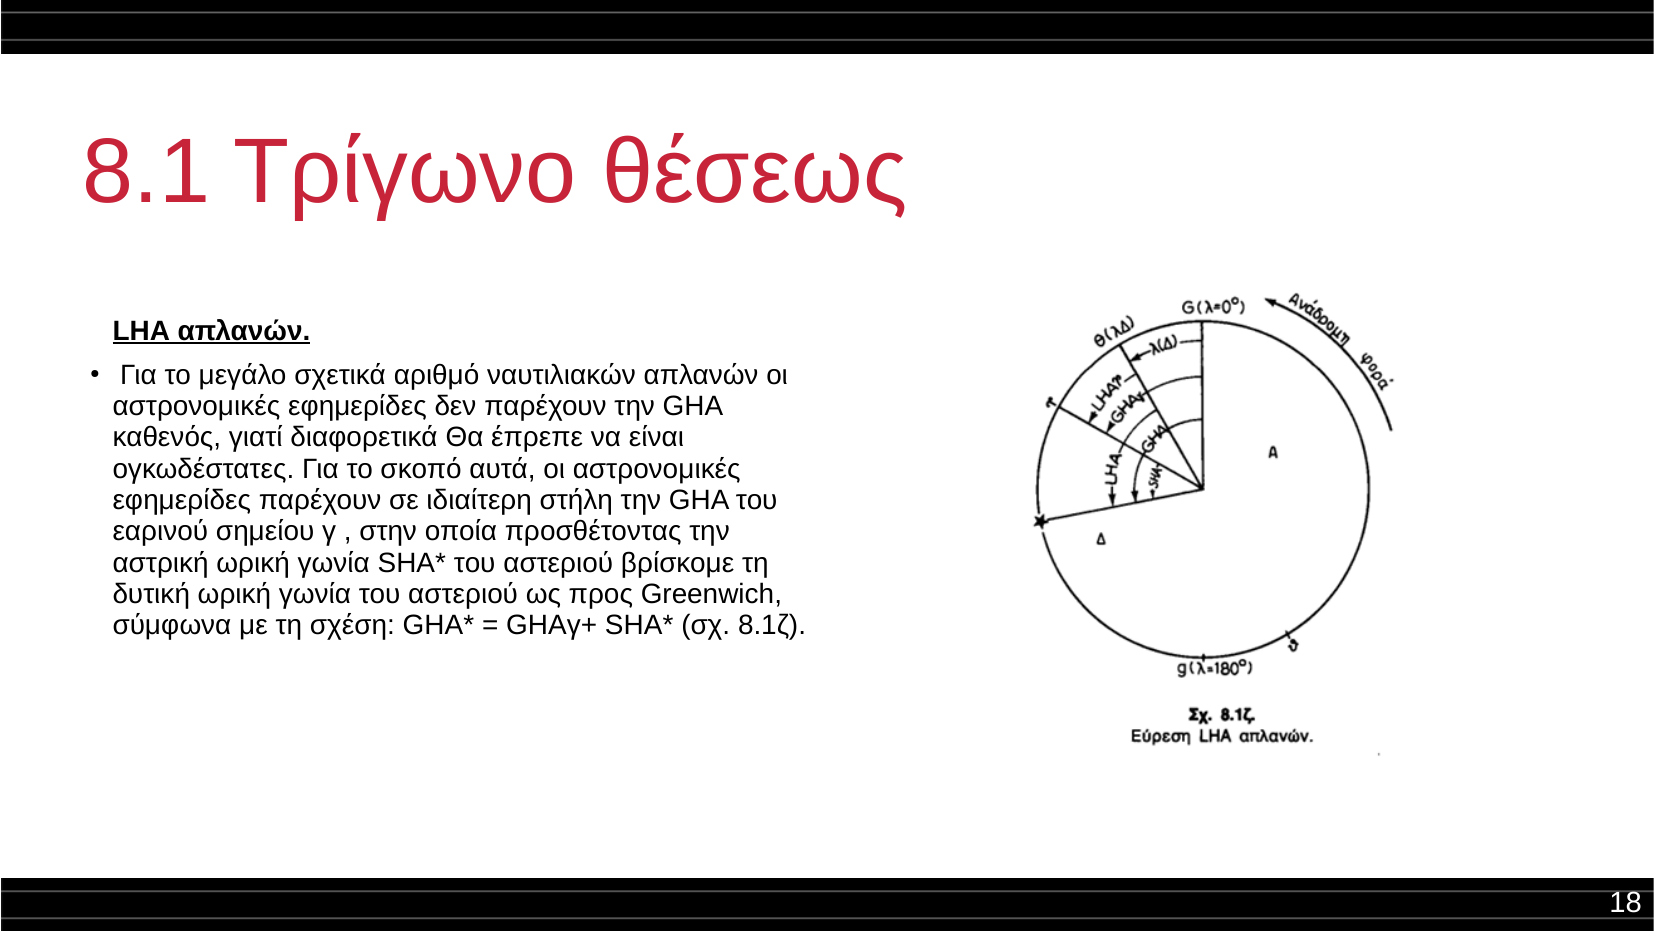

# 8.1 Τρίγωνο θέσεως
LΗΑ απλανών.
 Για το μεγάλο σχετικά αριθμό ναυτιλιακών απλανών οι αστρονομικές εφημερίδες δεν παρέχουν την GHA καθενός, γιατί διαφορετικά Θα έπρεπε να είναι ογκωδέστατες. Για το σκοπό αυτά, οι αστρονομικές εφημερίδες παρέχουν σε ιδιαίτερη στήλη την GHA του εαρινού σημείου γ , στην οποία προσθέτοντας την αστρική ωρική γωνία SΗΑ* του αστεριού βρίσκομε τη δυτική ωρική γωνία του αστεριού ως προς Greenwich, σύμφωνα με τη σχέση: GHA* = GHAγ+ SΗΑ* (σχ. 8.1ζ).